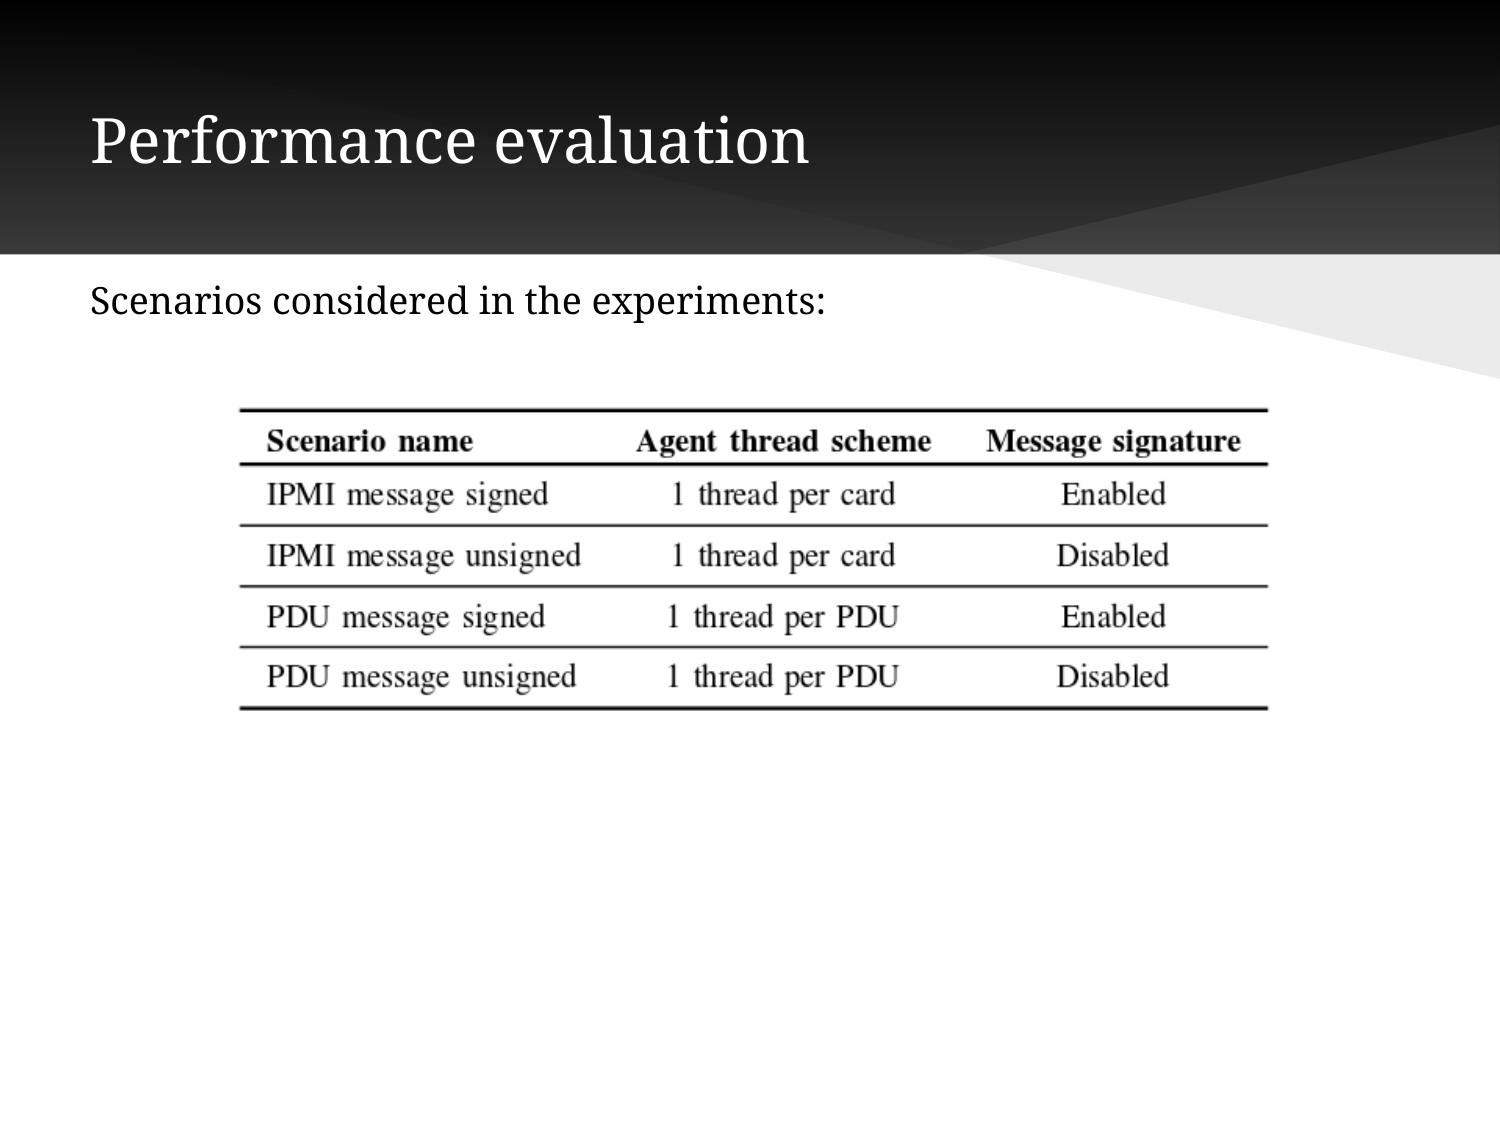

# Performance evaluation
Scenarios considered in the experiments: